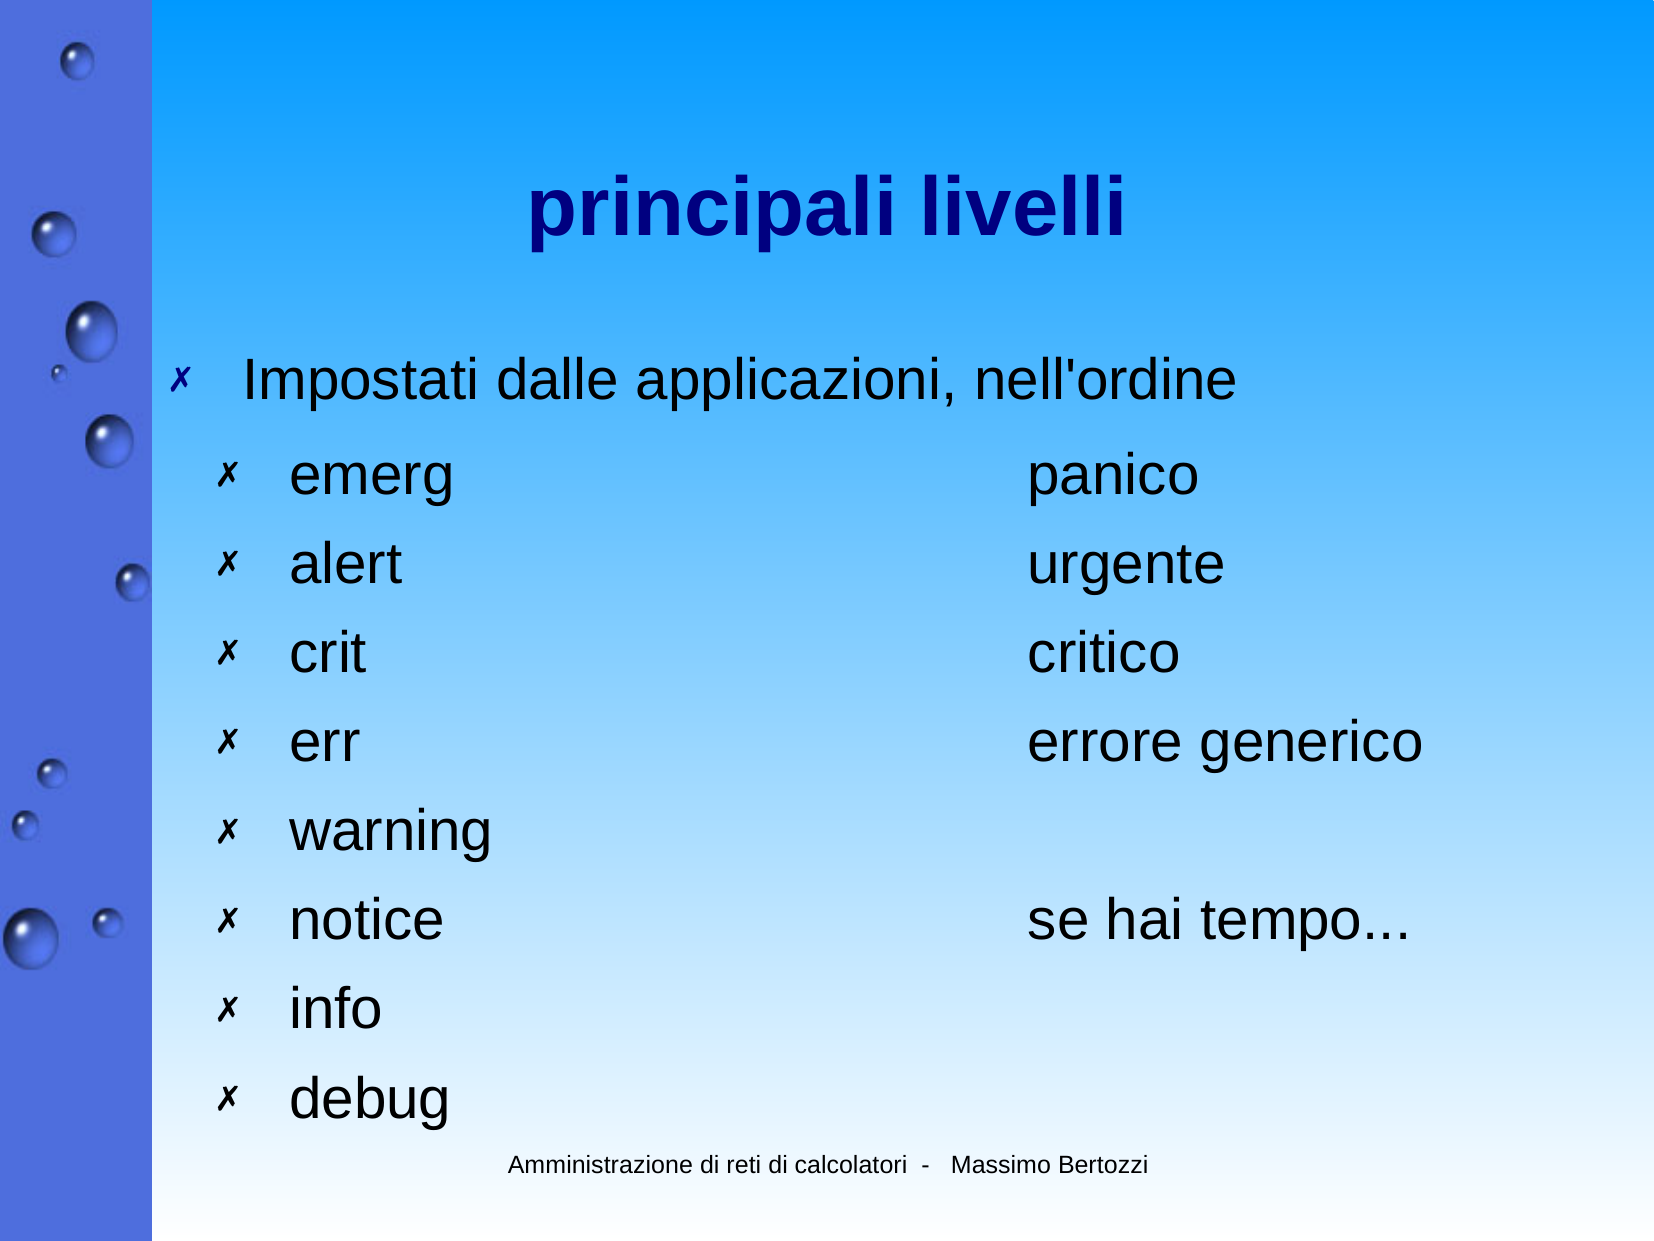

# principali livelli
Impostati dalle applicazioni, nell'ordine
emerg								panico
alert									urgente
crit									critico
err										errore generico
warning
notice								se hai tempo...
info
debug